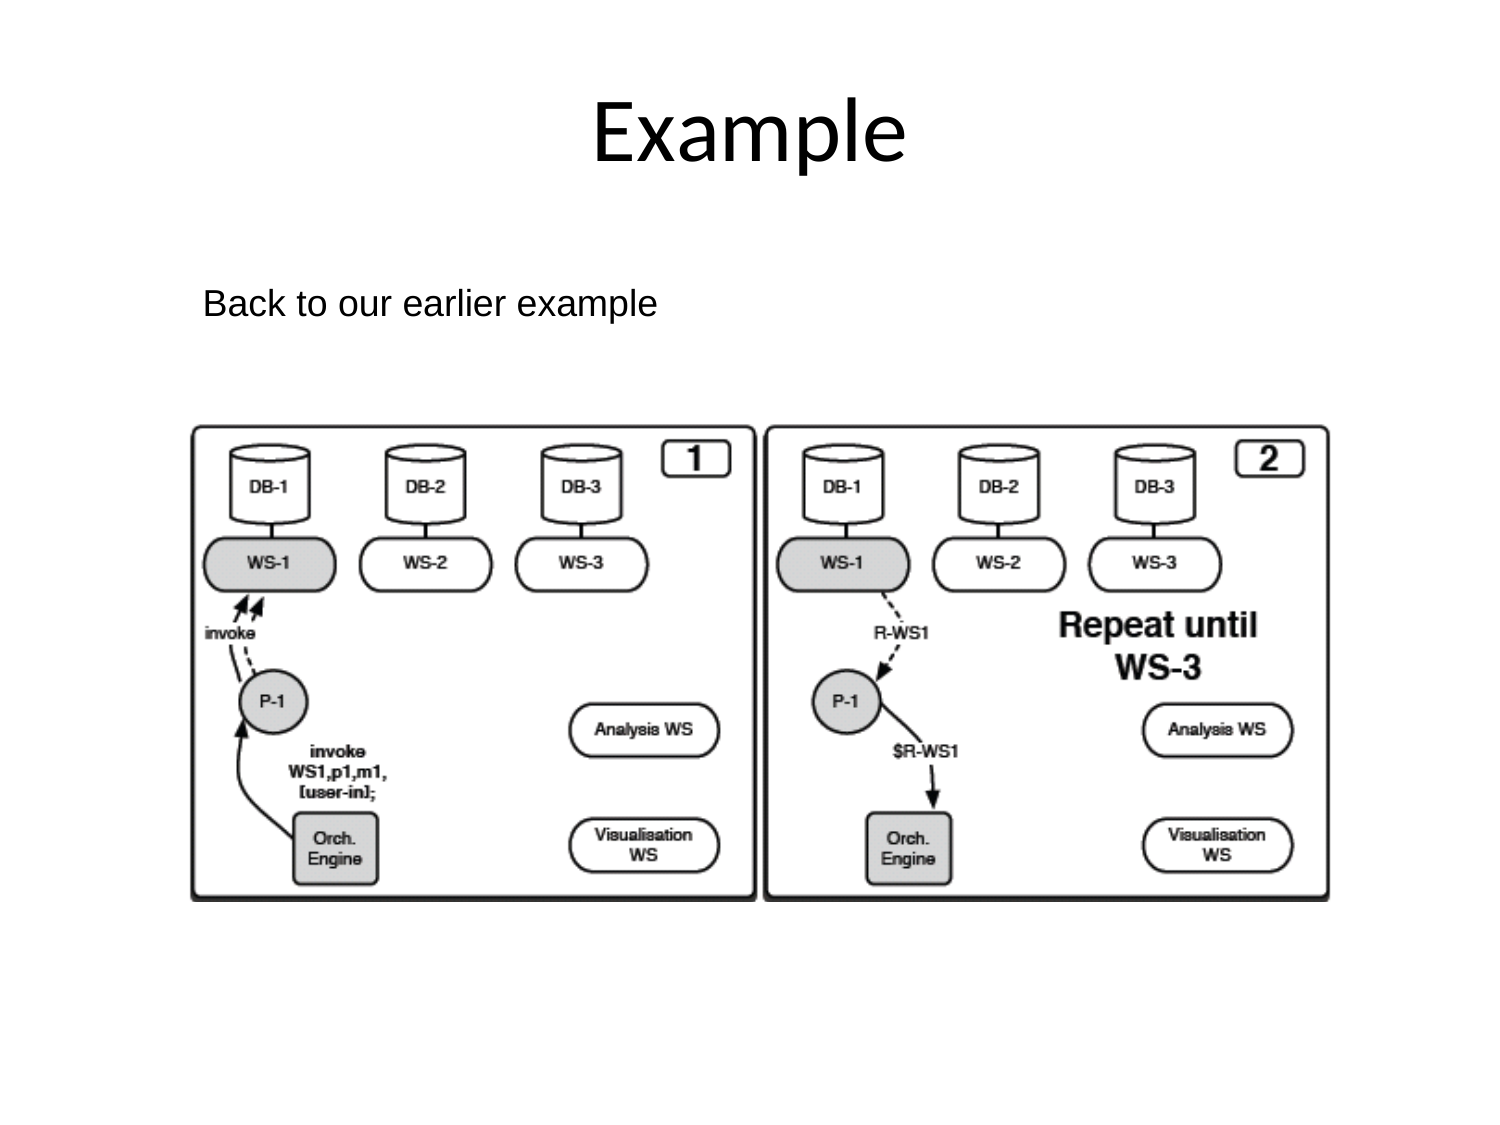

# Example
Back to our earlier example